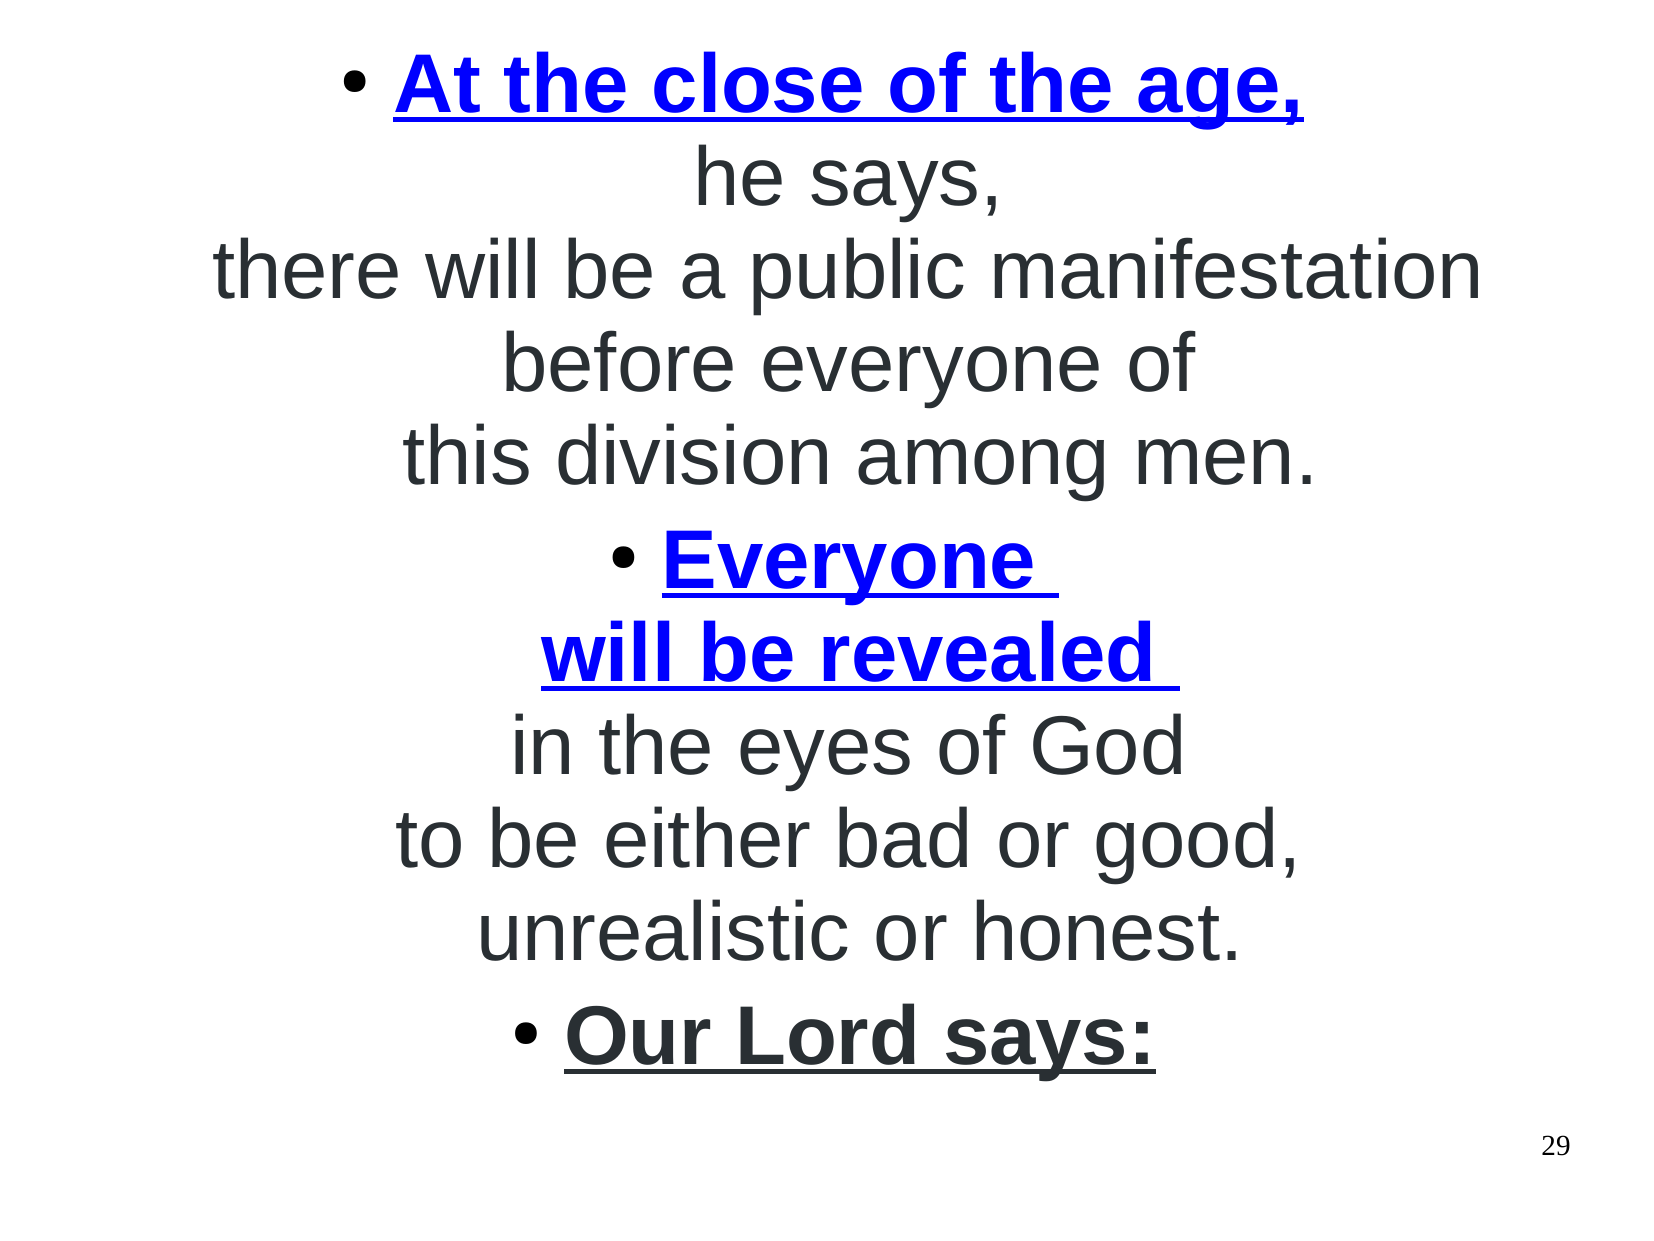

# At the close of the age, he says, there will be a public manifestation before everyone of this division among men.
Everyone
will be revealed
in the eyes of God
to be either bad or good,
unrealistic or honest.
Our Lord says:
29